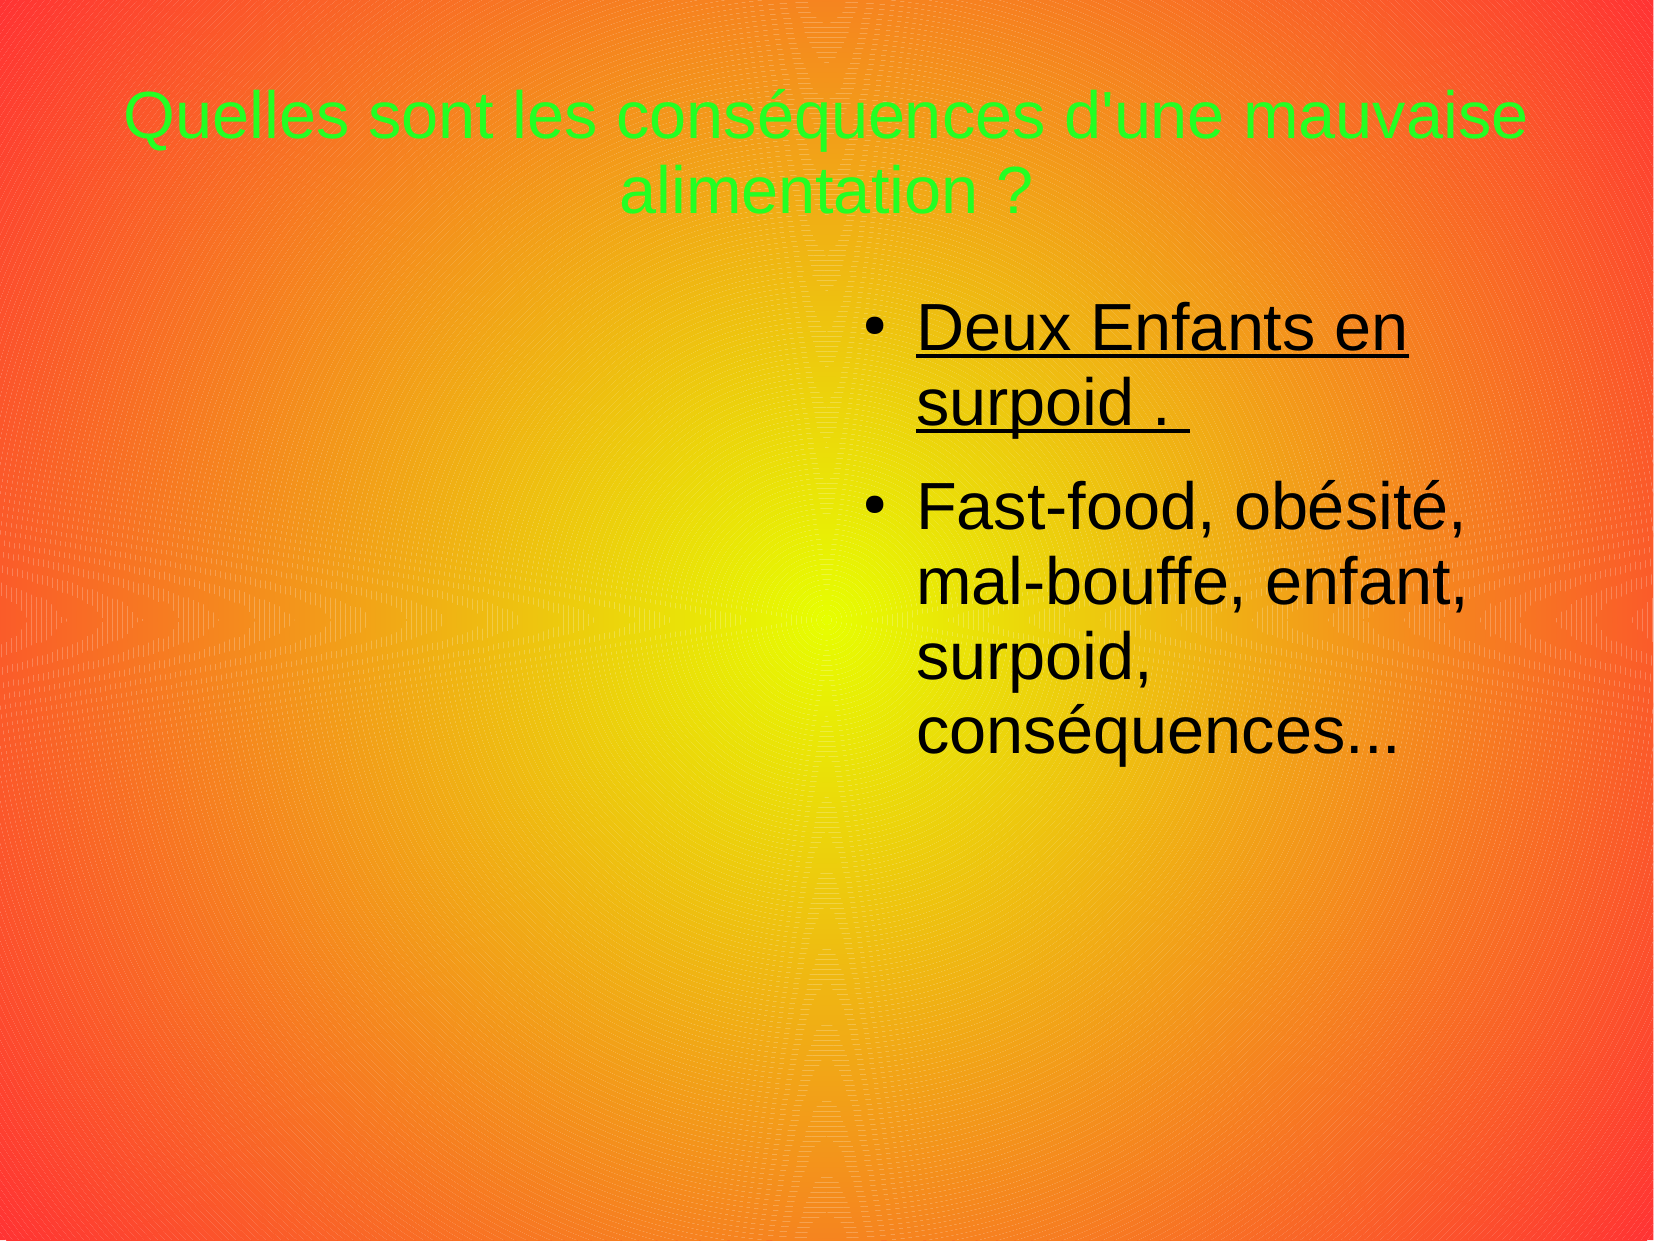

# Quelles sont les conséquences d'une mauvaise alimentation ?
Deux Enfants en surpoid .
Fast-food, obésité, mal-bouffe, enfant, surpoid, conséquences...